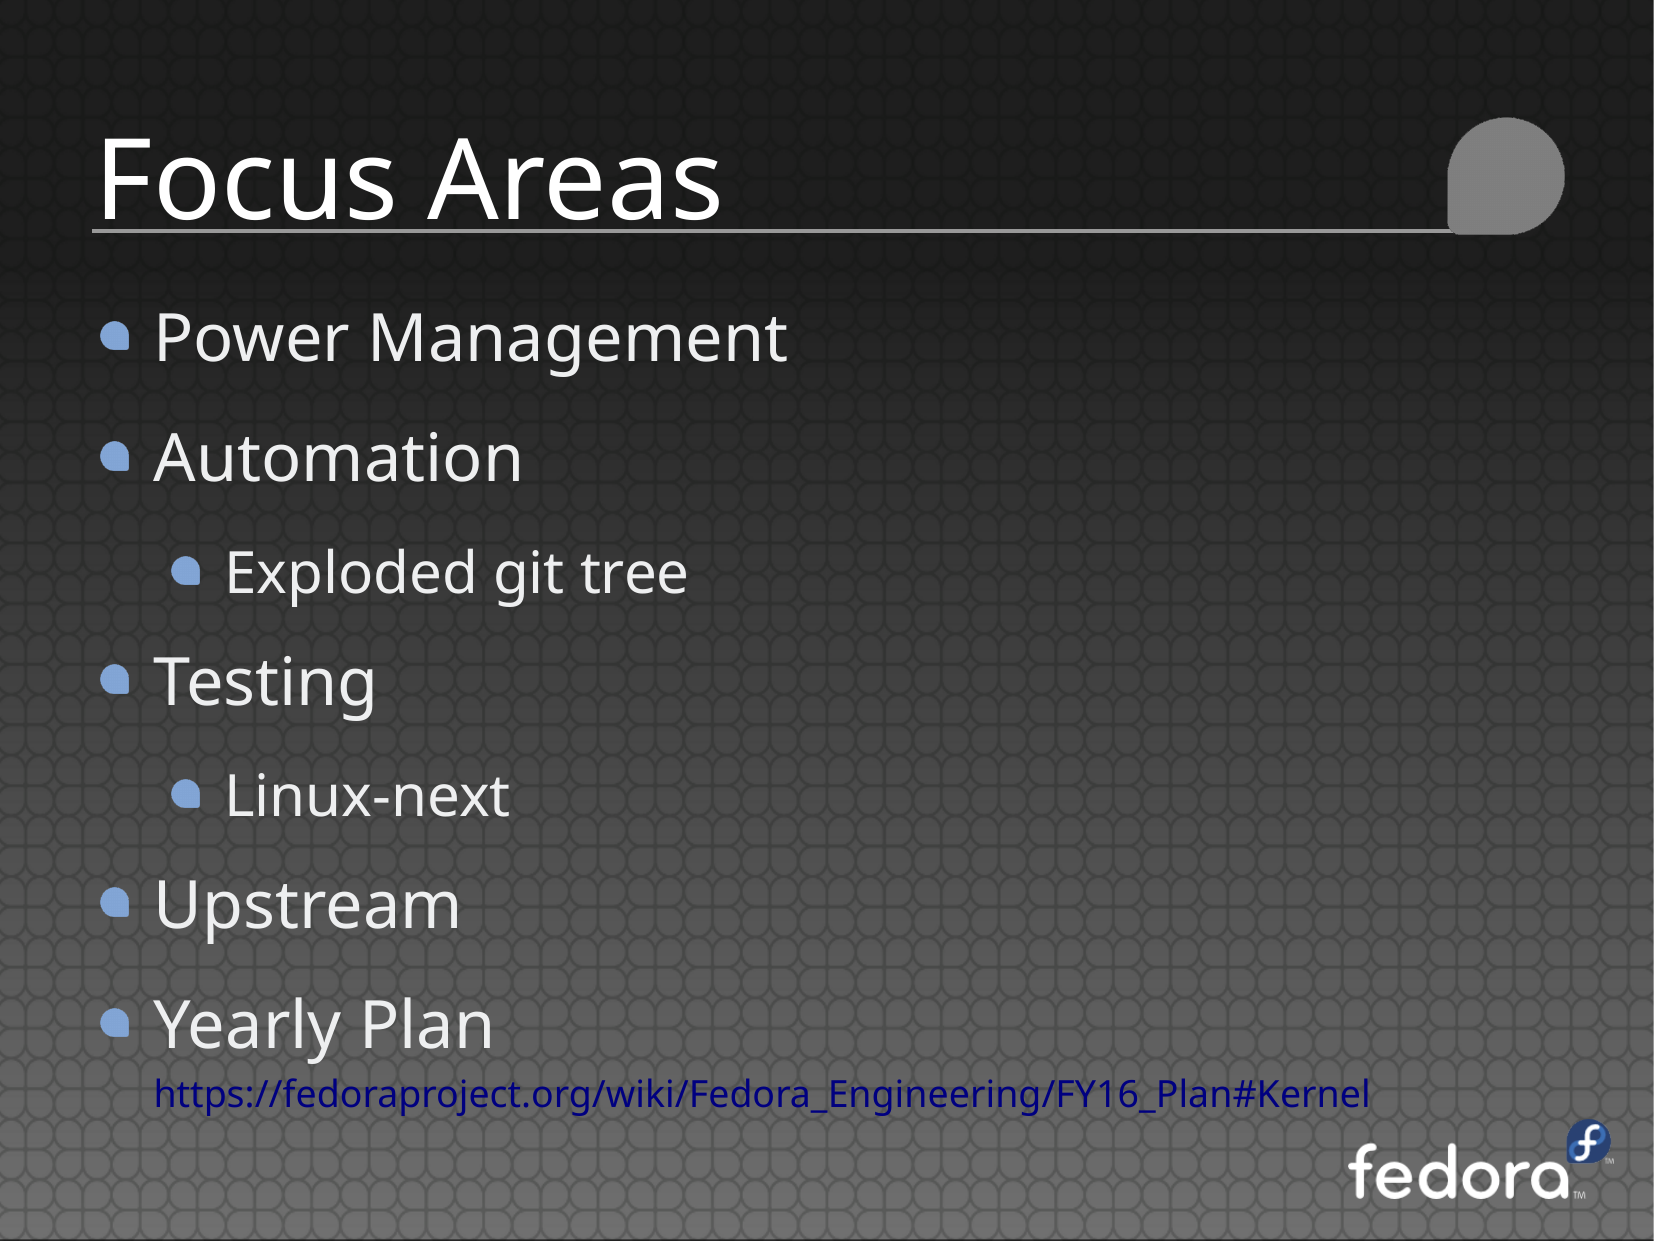

Focus Areas
# Power Management
Automation
Exploded git tree
Testing
Linux-next
Upstream
Yearly Plan https://fedoraproject.org/wiki/Fedora_Engineering/FY16_Plan#Kernel